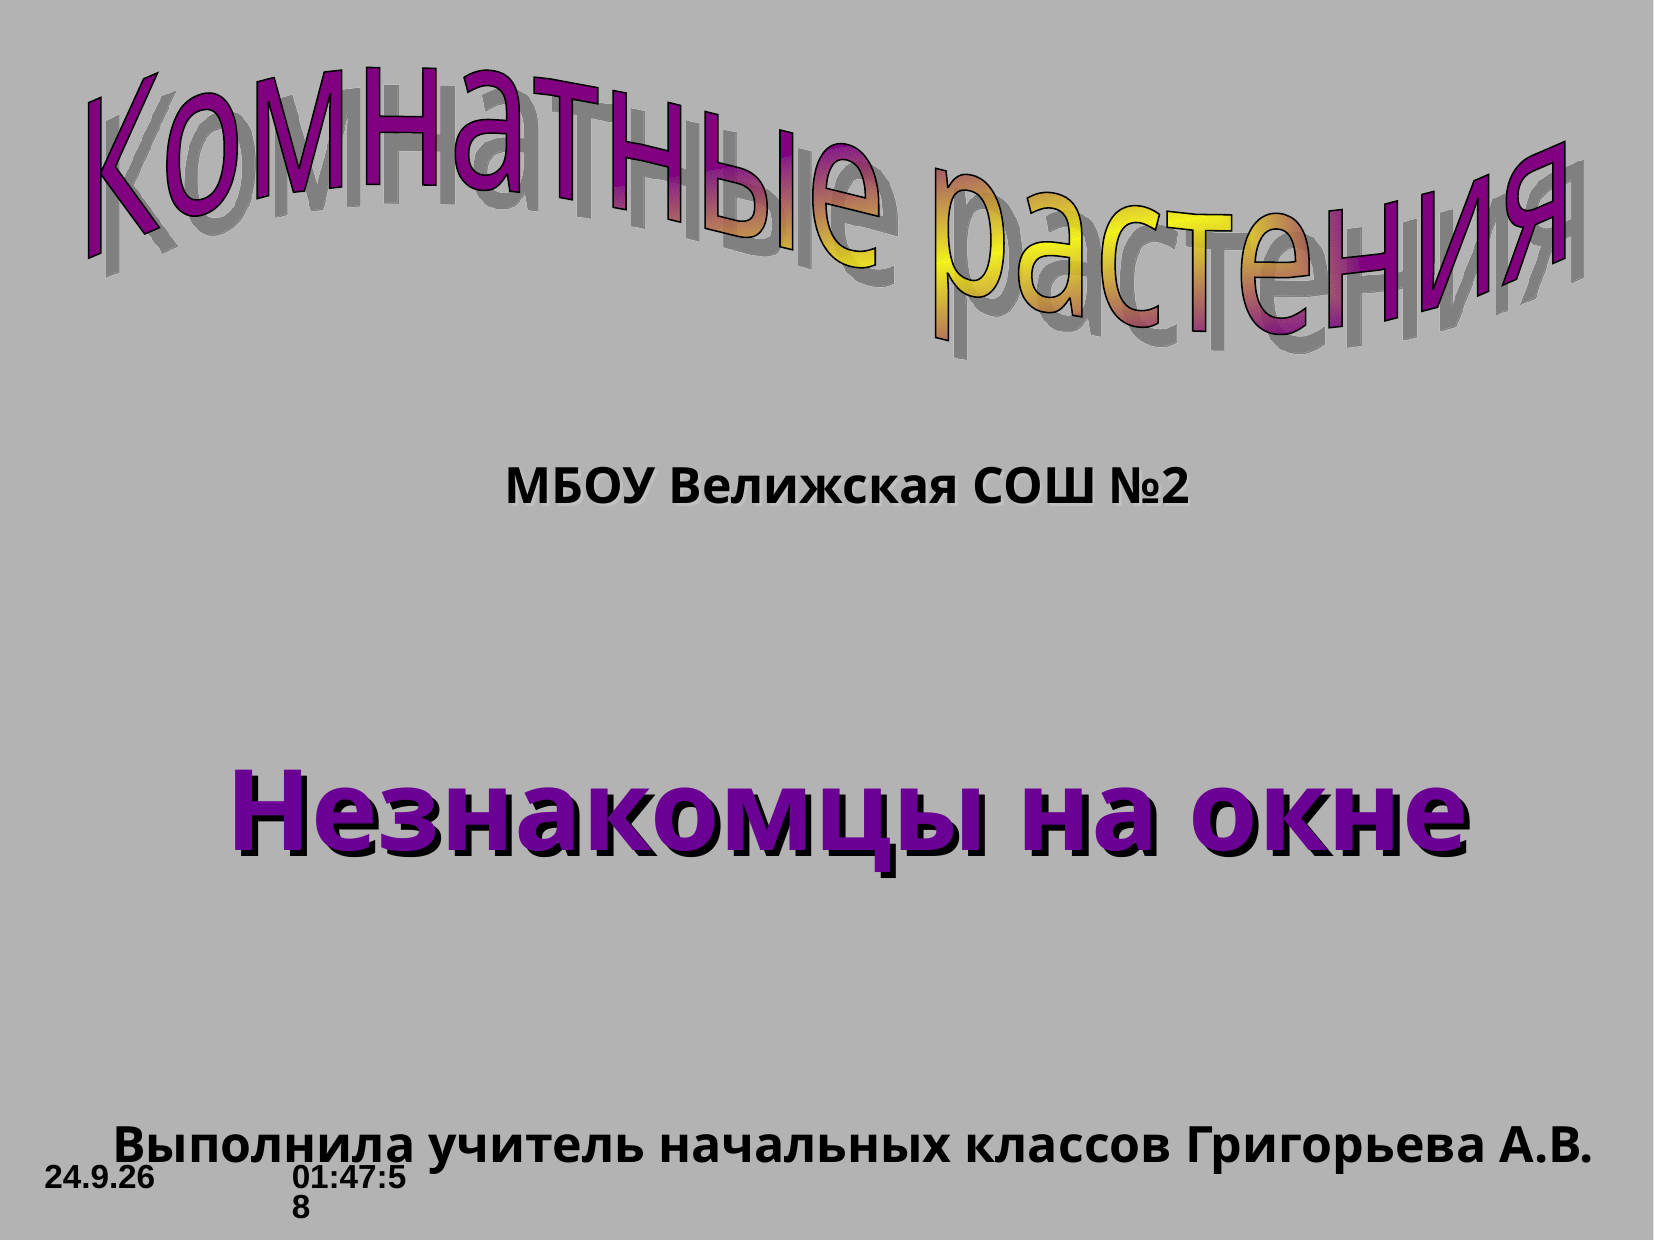

Комнатные растения
# МБОУ Велижская СОШ №2
Незнакомцы на окне
Выполнила учитель начальных классов Григорьева А.В.
02:01:59